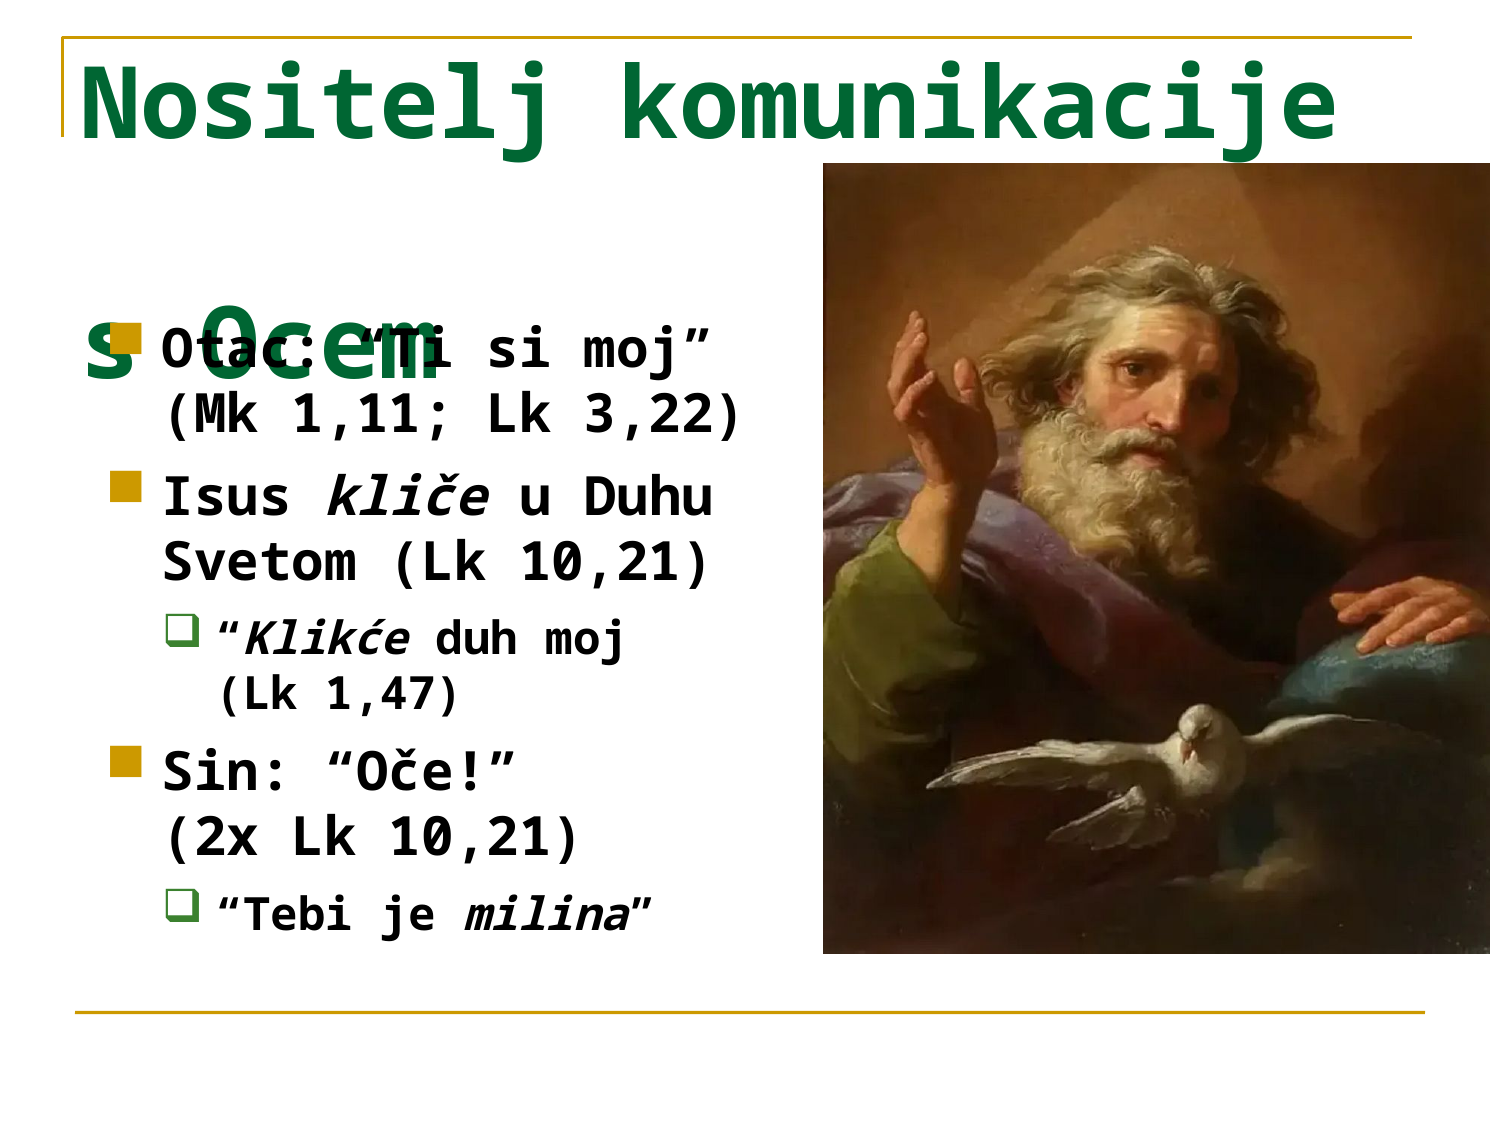

# Nositelj komunikacije s Ocem
Otac: “Ti si moj”
(Mk 1,11; Lk 3,22)
Isus kliče u Duhu Svetom (Lk 10,21)
“Klikće duh moj
(Lk 1,47)
Sin: “Oče!”
(2x Lk 10,21)
“Tebi je milina”